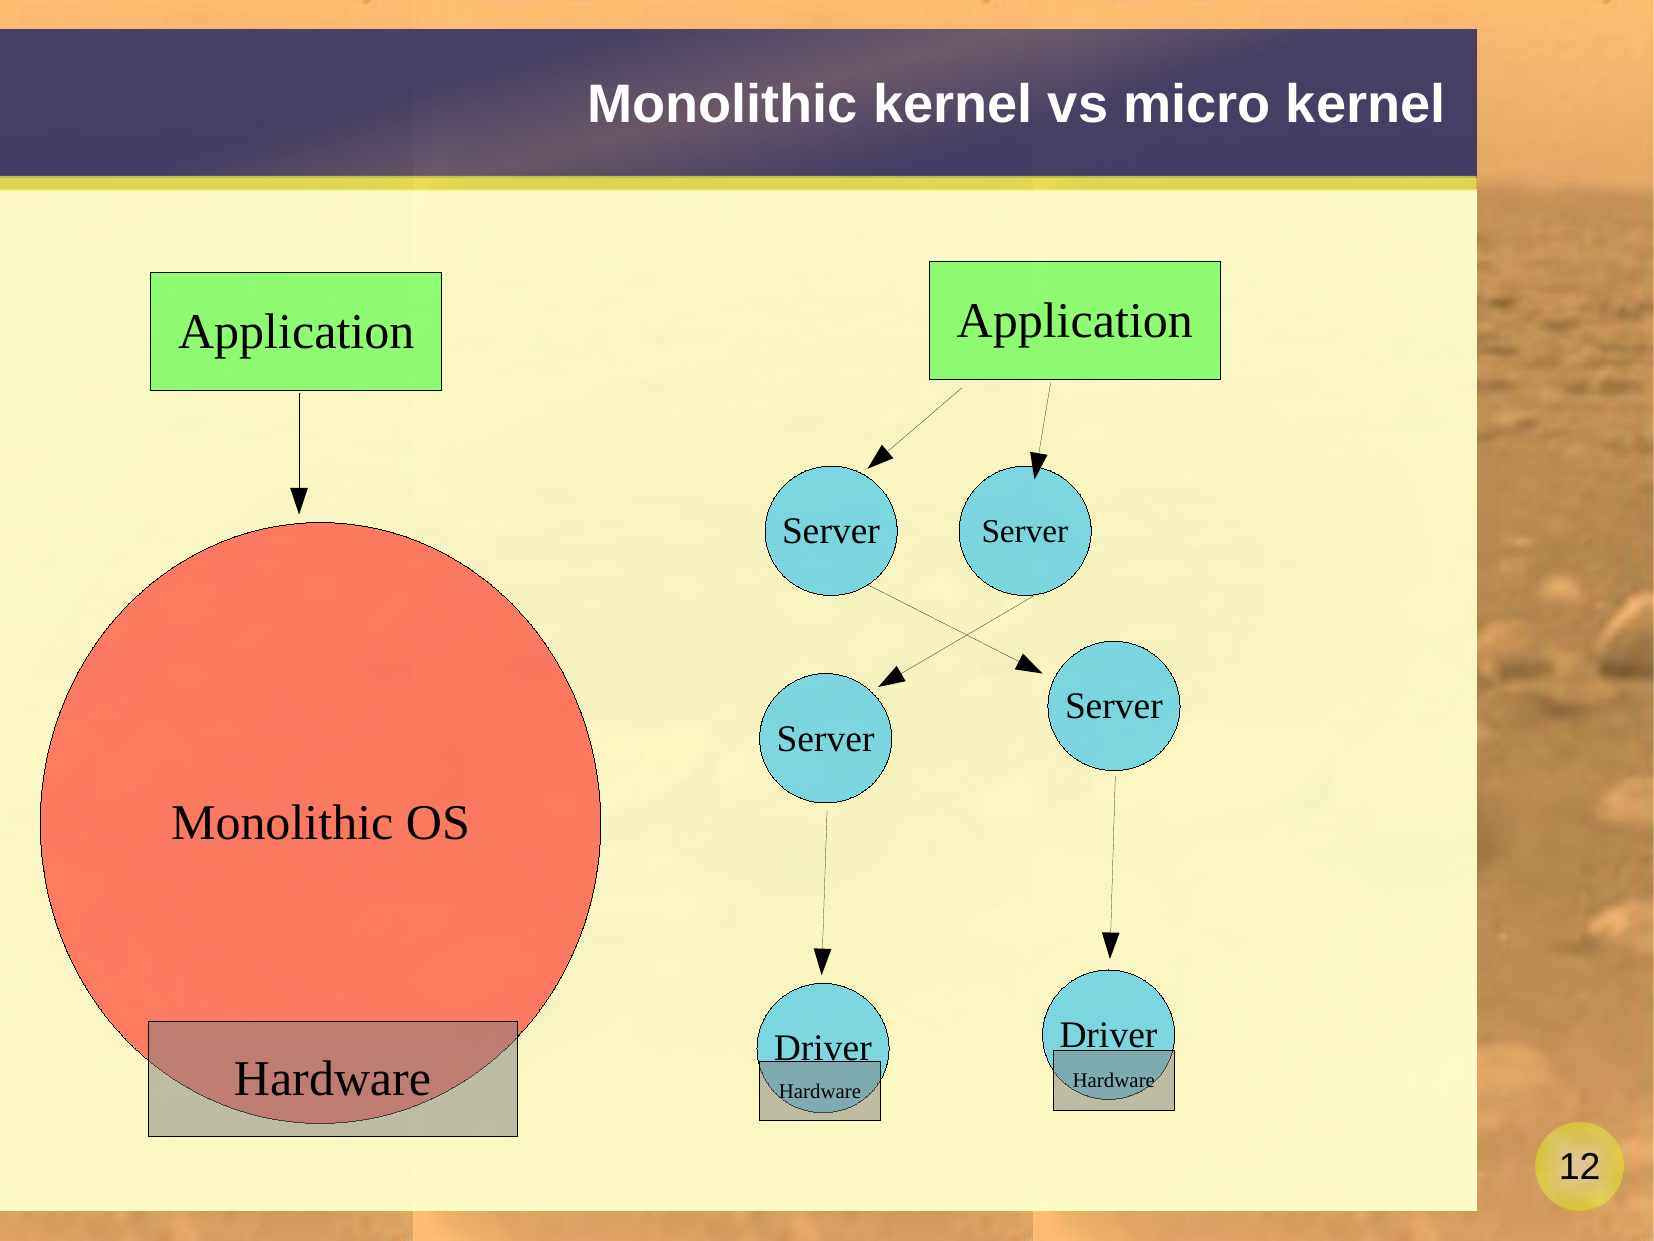

# Monolithic kernel vs micro kernel
Application
Application
Server
Server
Monolithic OS
Server
Server
Driver
Driver
Hardware
Hardware
Hardware